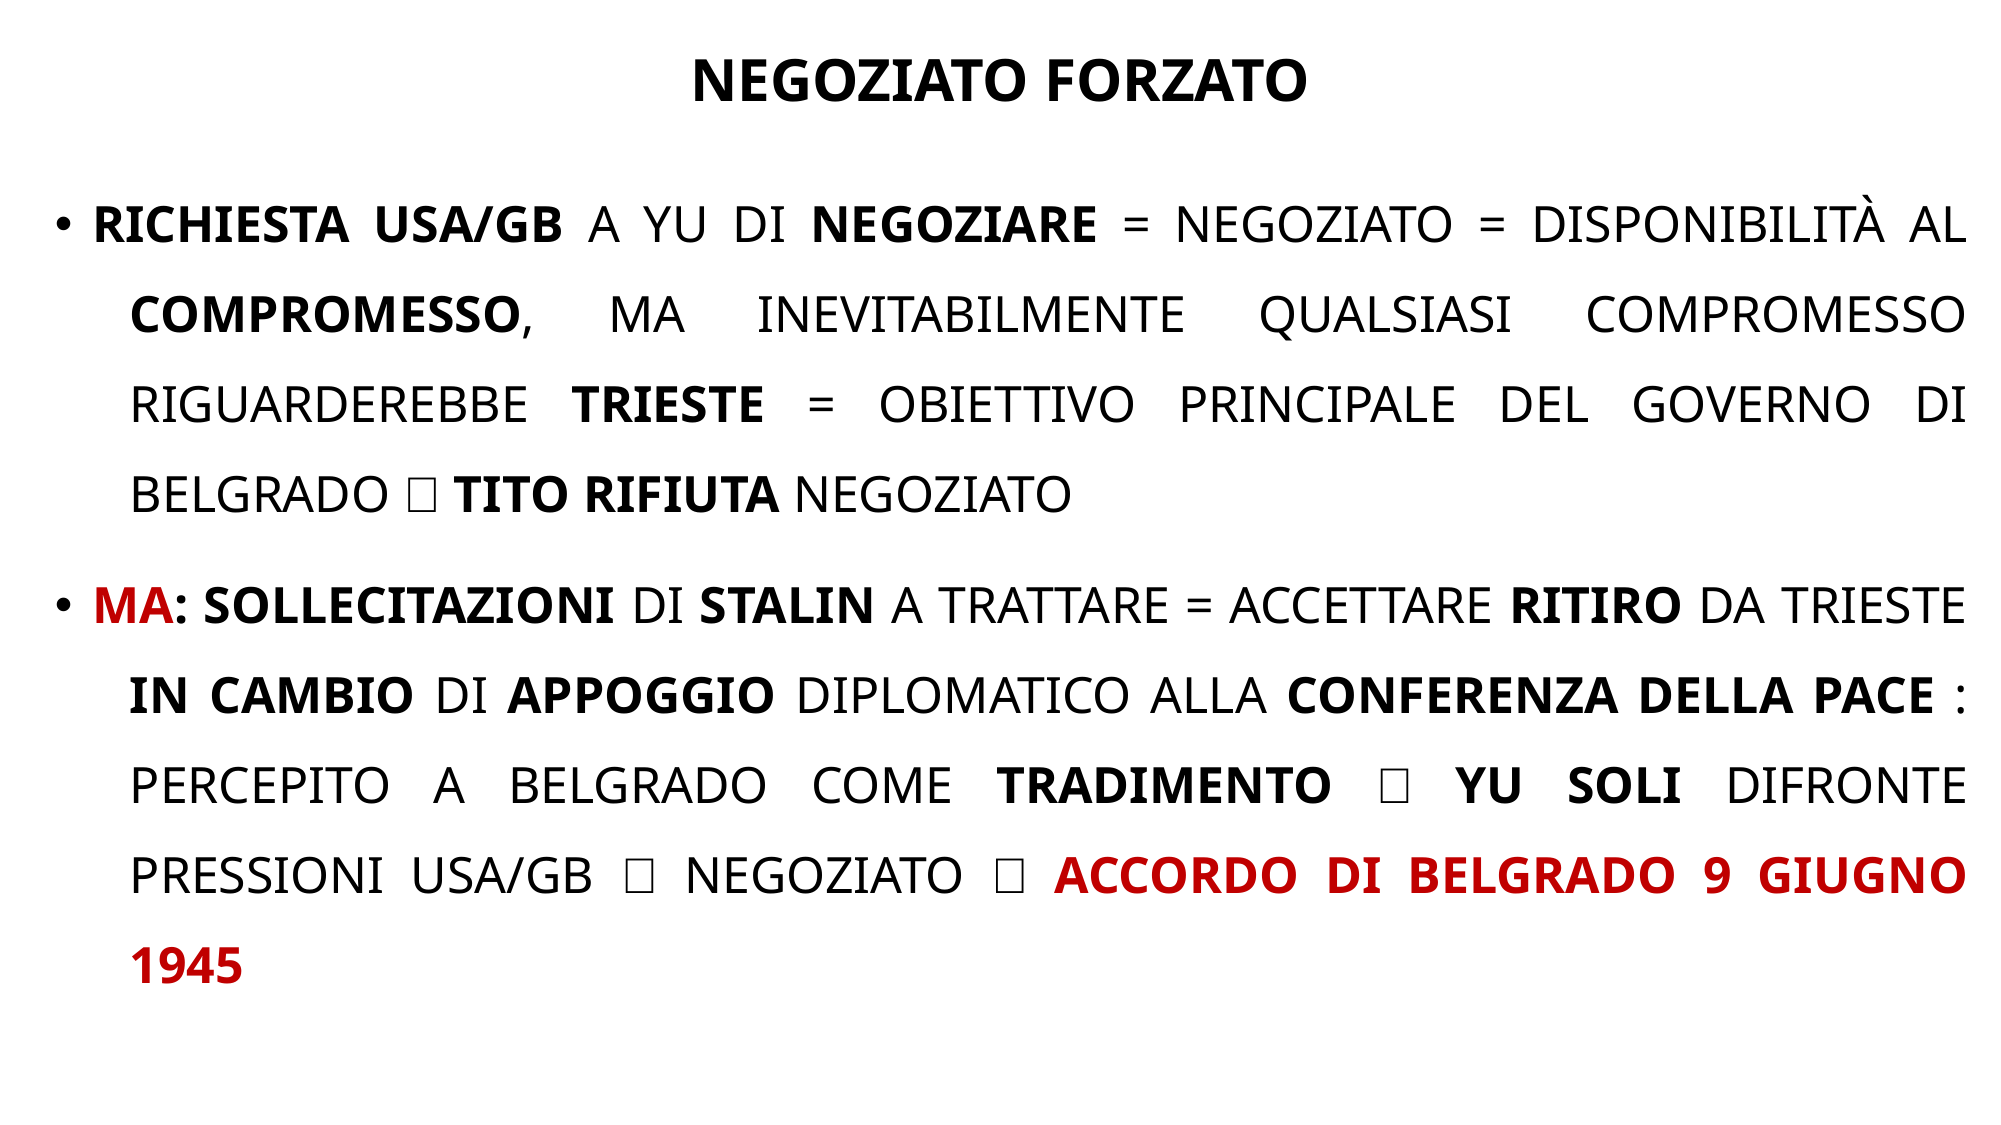

# NEGOZIATO FORZATO
RICHIESTA USA/GB A YU DI NEGOZIARE = NEGOZIATO = DISPONIBILITÀ AL COMPROMESSO, MA INEVITABILMENTE QUALSIASI COMPROMESSO RIGUARDEREBBE TRIESTE = OBIETTIVO PRINCIPALE DEL GOVERNO DI BELGRADO  TITO RIFIUTA NEGOZIATO
MA: SOLLECITAZIONI DI STALIN A TRATTARE = ACCETTARE RITIRO DA TRIESTE IN CAMBIO DI APPOGGIO DIPLOMATICO ALLA CONFERENZA DELLA PACE : PERCEPITO A BELGRADO COME TRADIMENTO  YU SOLI DIFRONTE PRESSIONI USA/GB  NEGOZIATO  ACCORDO DI BELGRADO 9 GIUGNO 1945